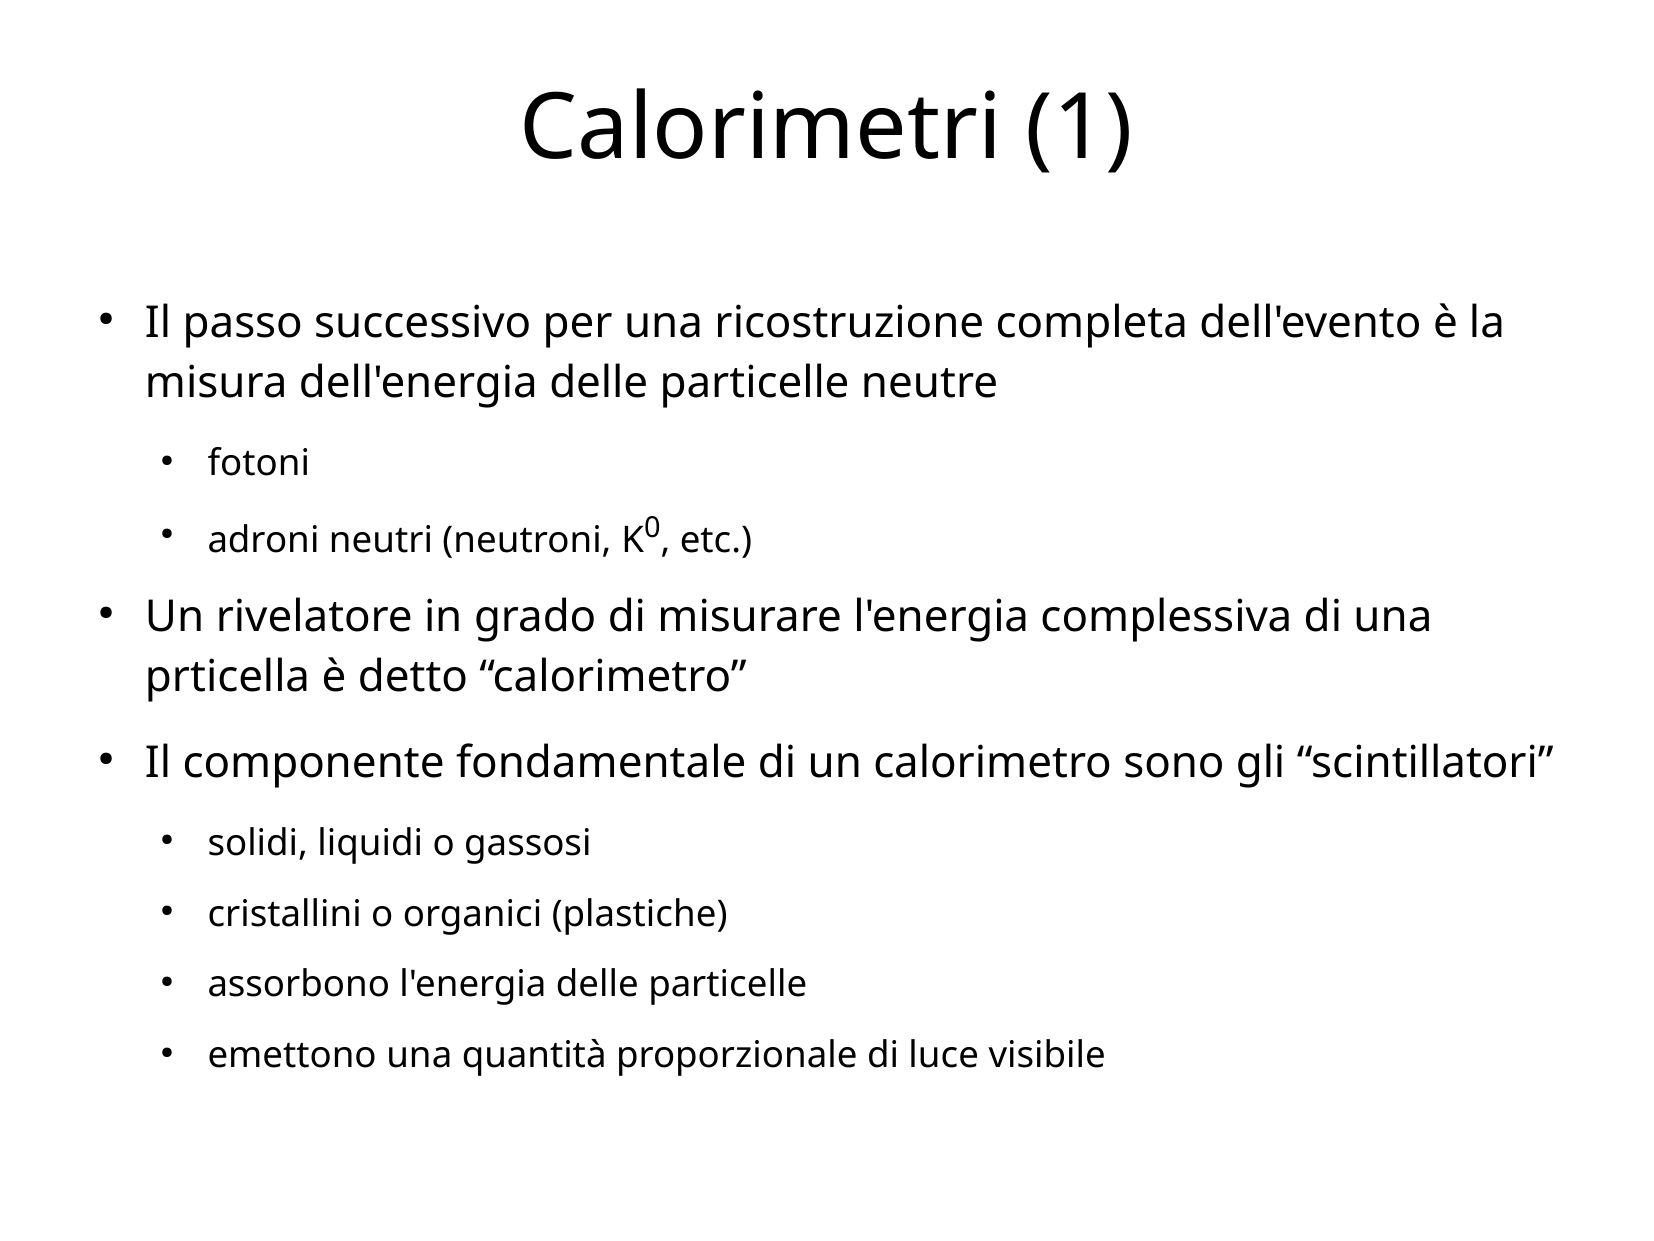

# Calorimetri (1)
Il passo successivo per una ricostruzione completa dell'evento è la misura dell'energia delle particelle neutre
fotoni
adroni neutri (neutroni, K0, etc.)
Un rivelatore in grado di misurare l'energia complessiva di una prticella è detto “calorimetro”
Il componente fondamentale di un calorimetro sono gli “scintillatori”
solidi, liquidi o gassosi
cristallini o organici (plastiche)
assorbono l'energia delle particelle
emettono una quantità proporzionale di luce visibile